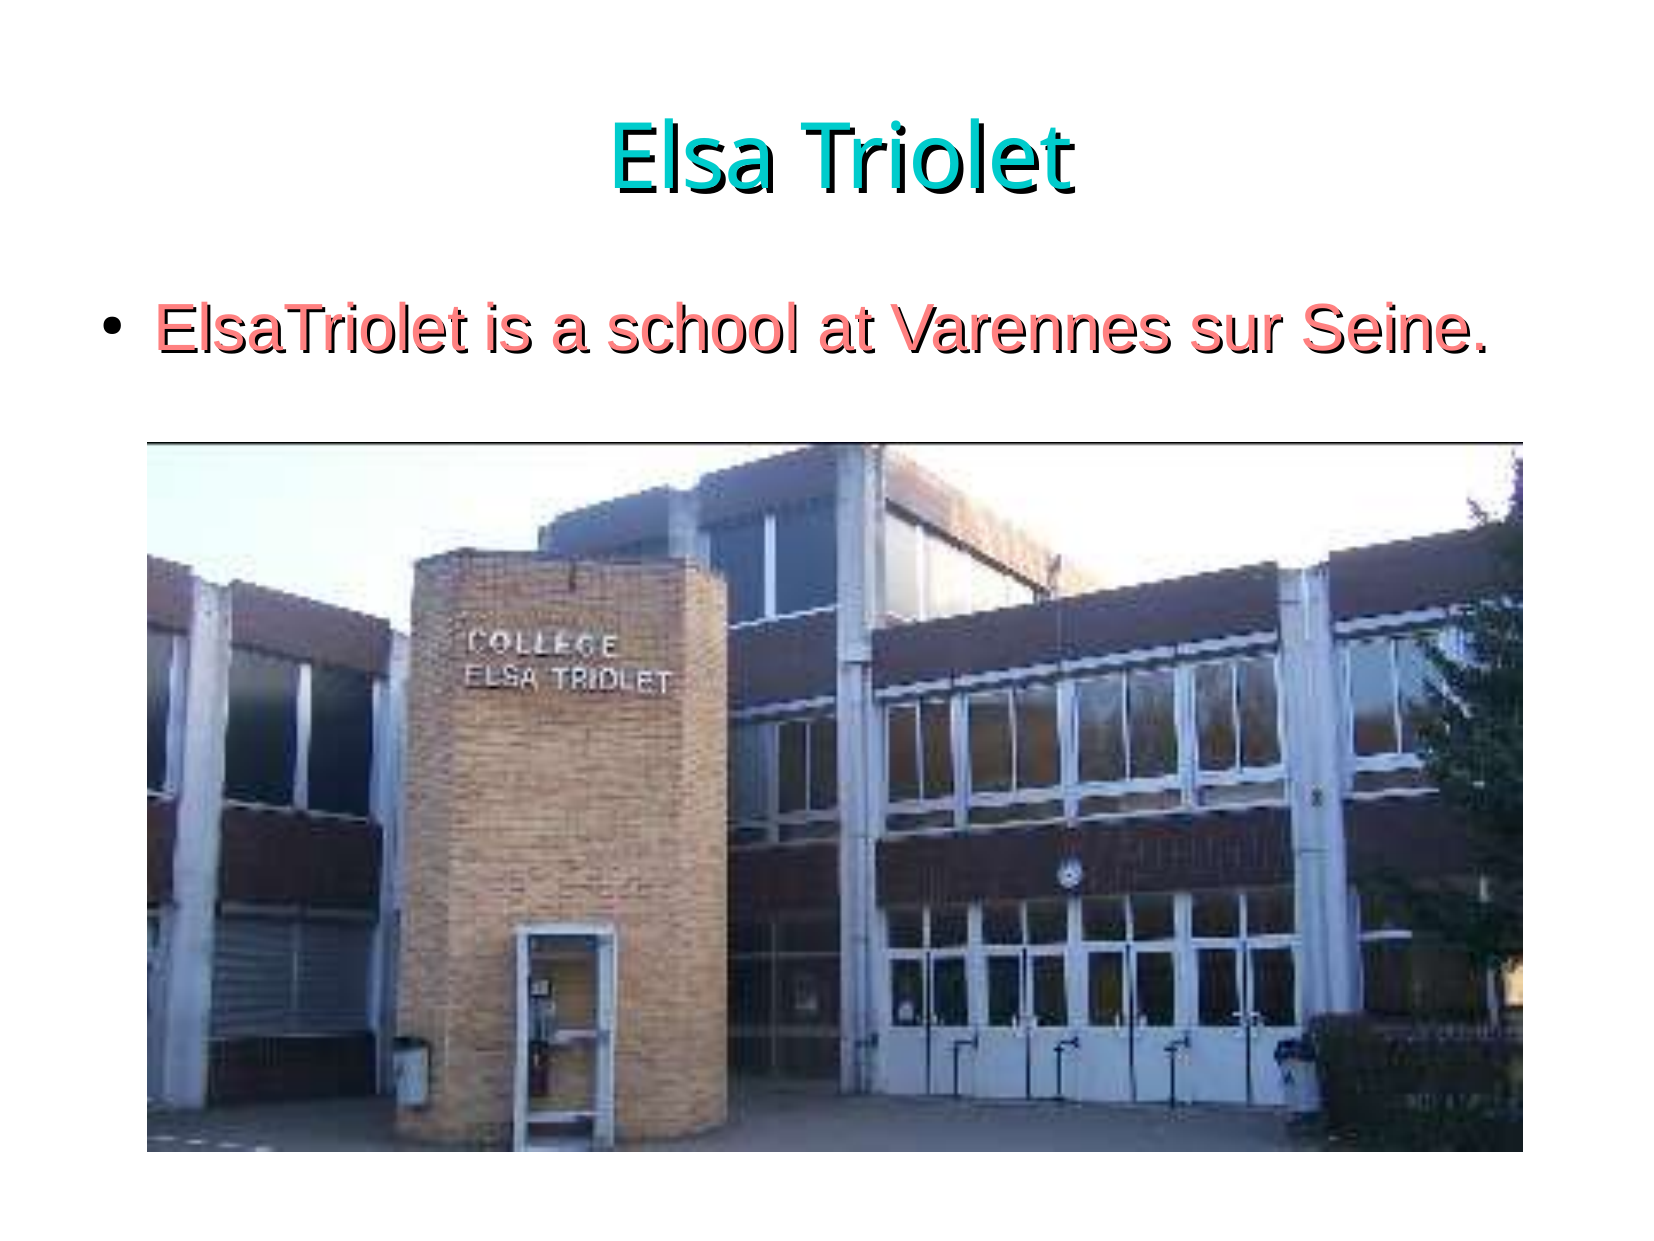

# Elsa Triolet
ElsaTriolet is a school at Varennes sur Seine.